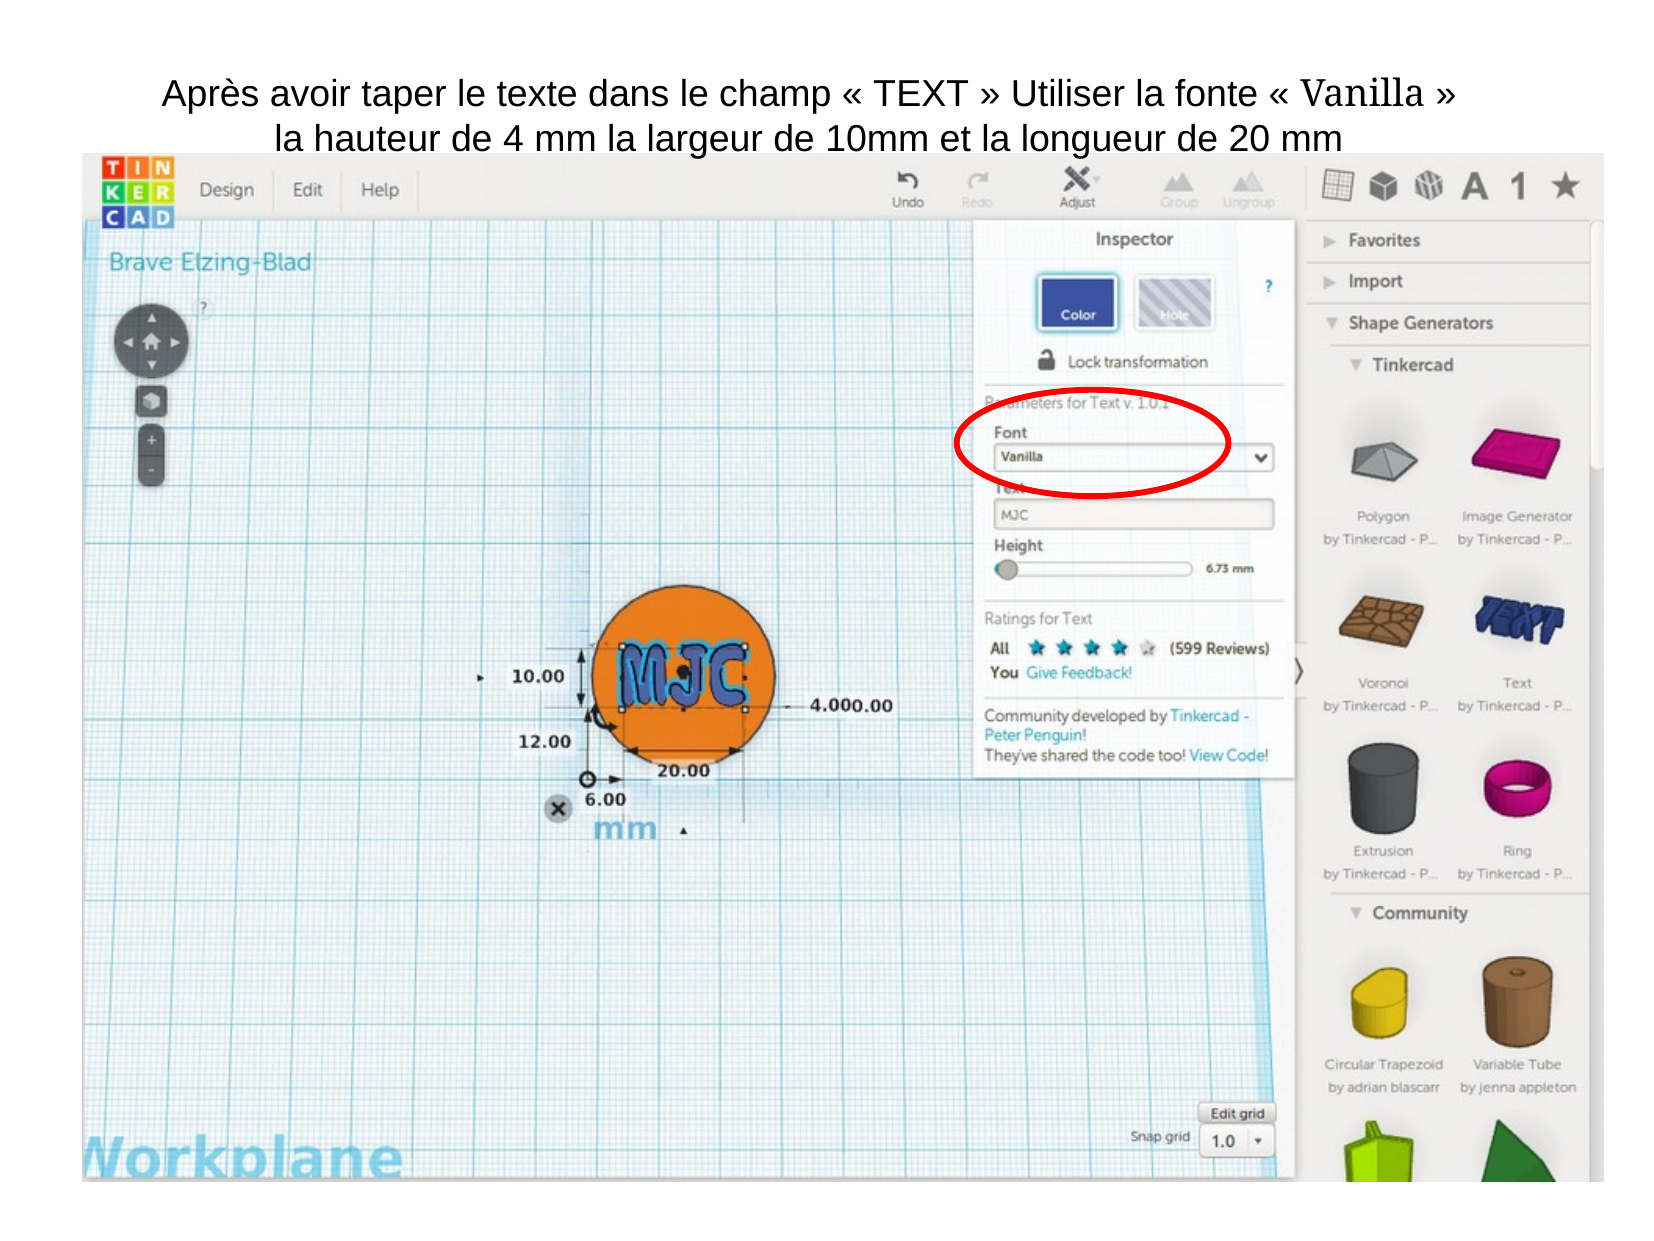

Après avoir taper le texte dans le champ « TEXT » Utiliser la fonte « Vanilla »
la hauteur de 4 mm la largeur de 10mm et la longueur de 20 mm